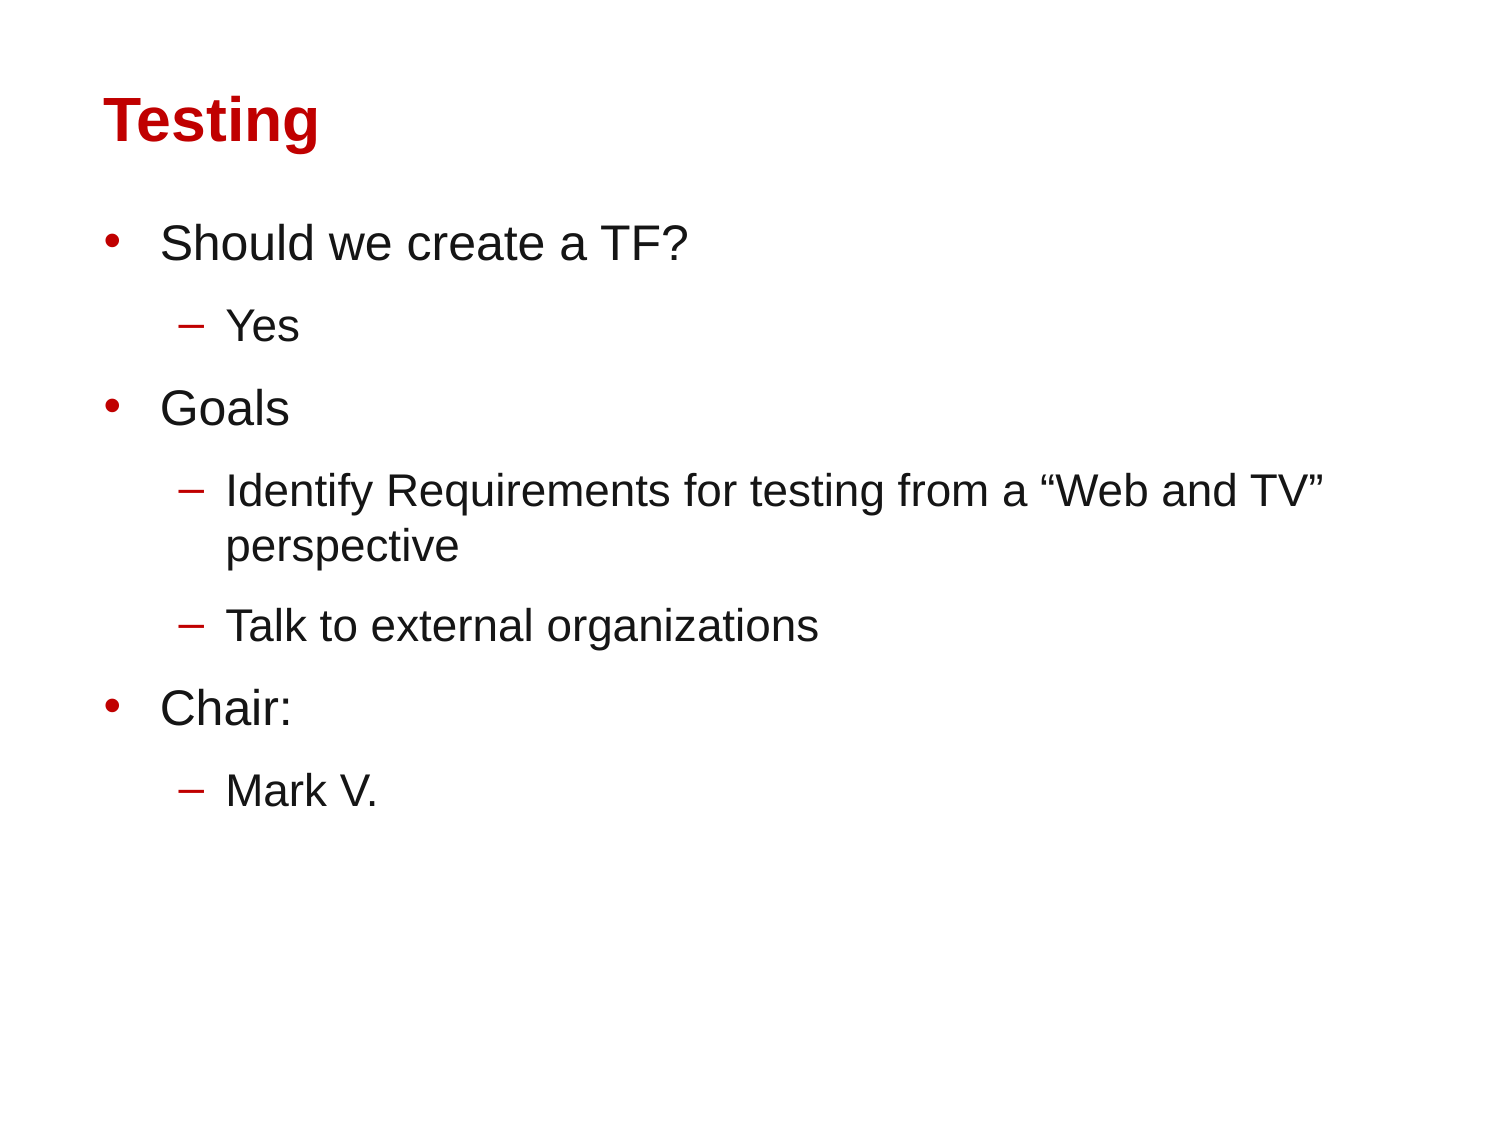

# Testing
Should we create a TF?
Yes
Goals
Identify Requirements for testing from a “Web and TV” perspective
Talk to external organizations
Chair:
Mark V.